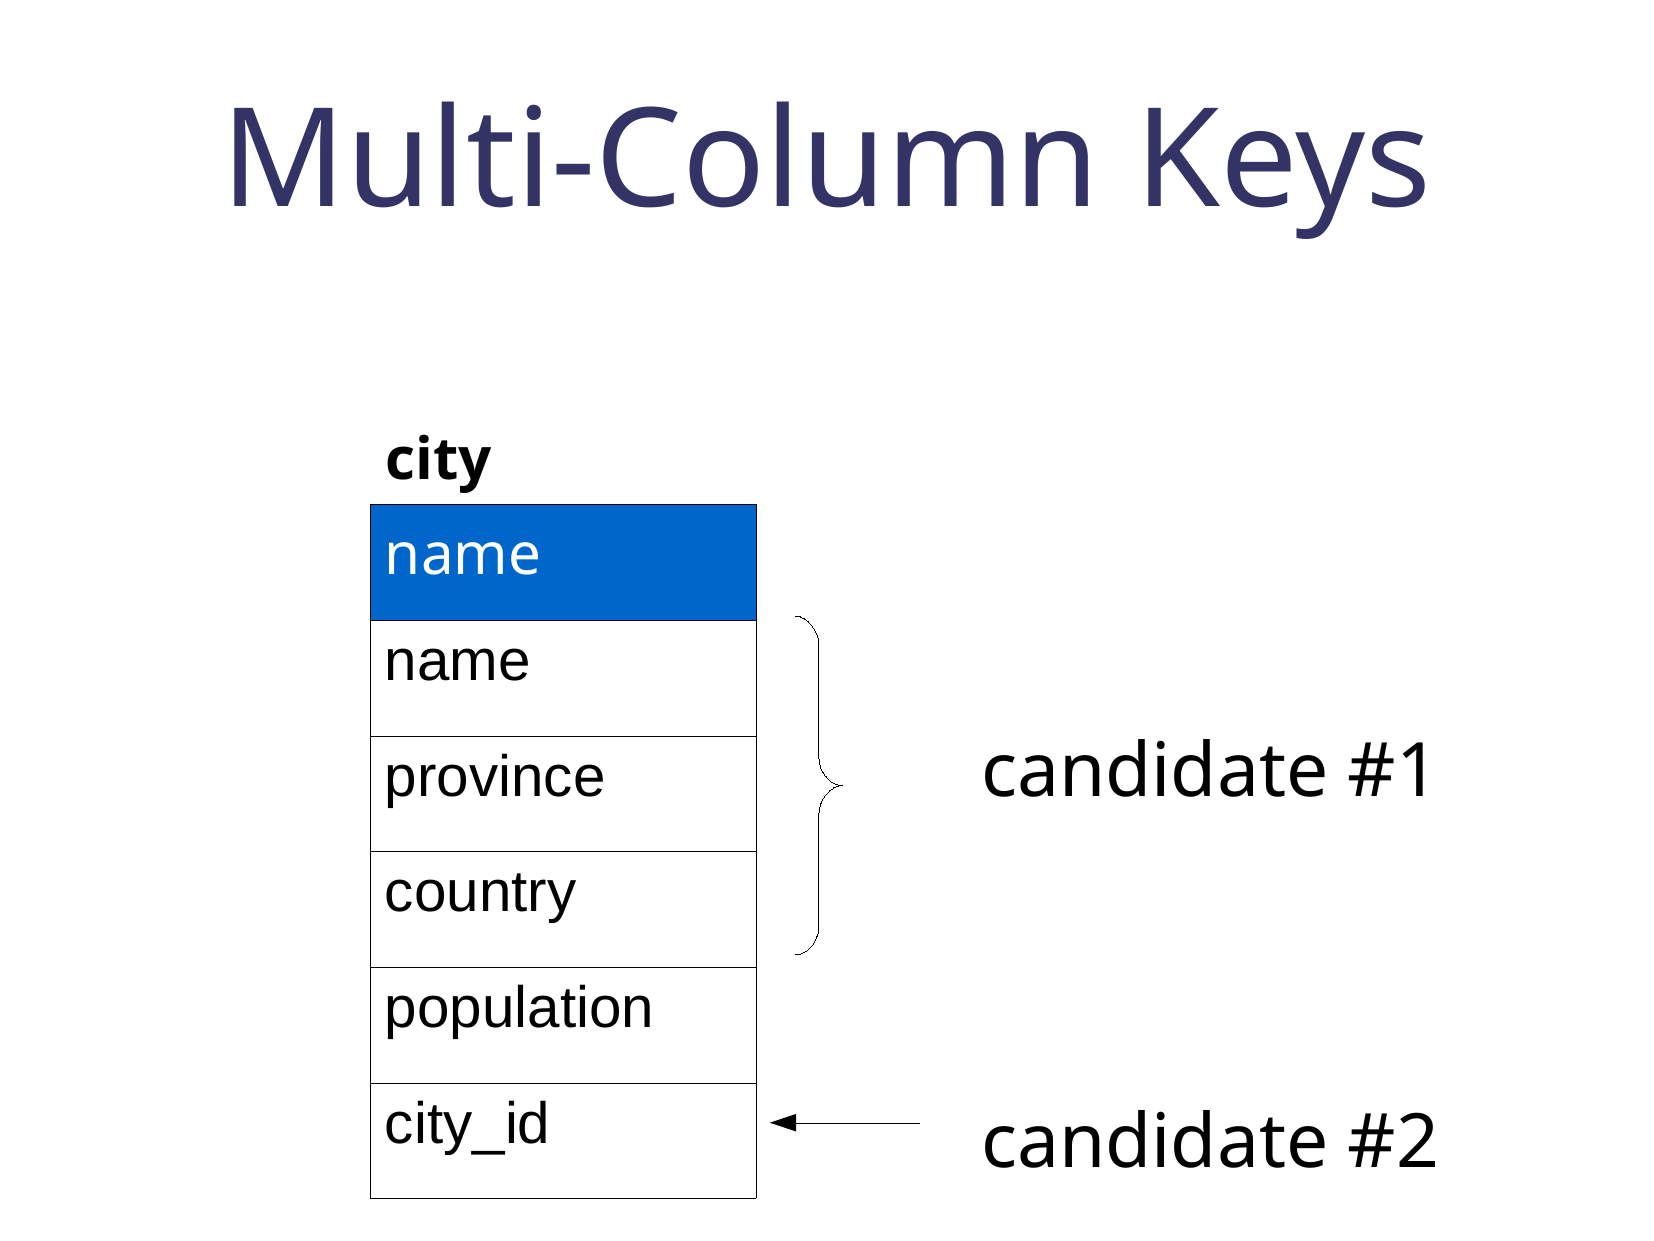

# Multi-Column Keys
city
| name |
| --- |
| name |
| province |
| country |
| population |
| city\_id |
candidate #1
candidate #2